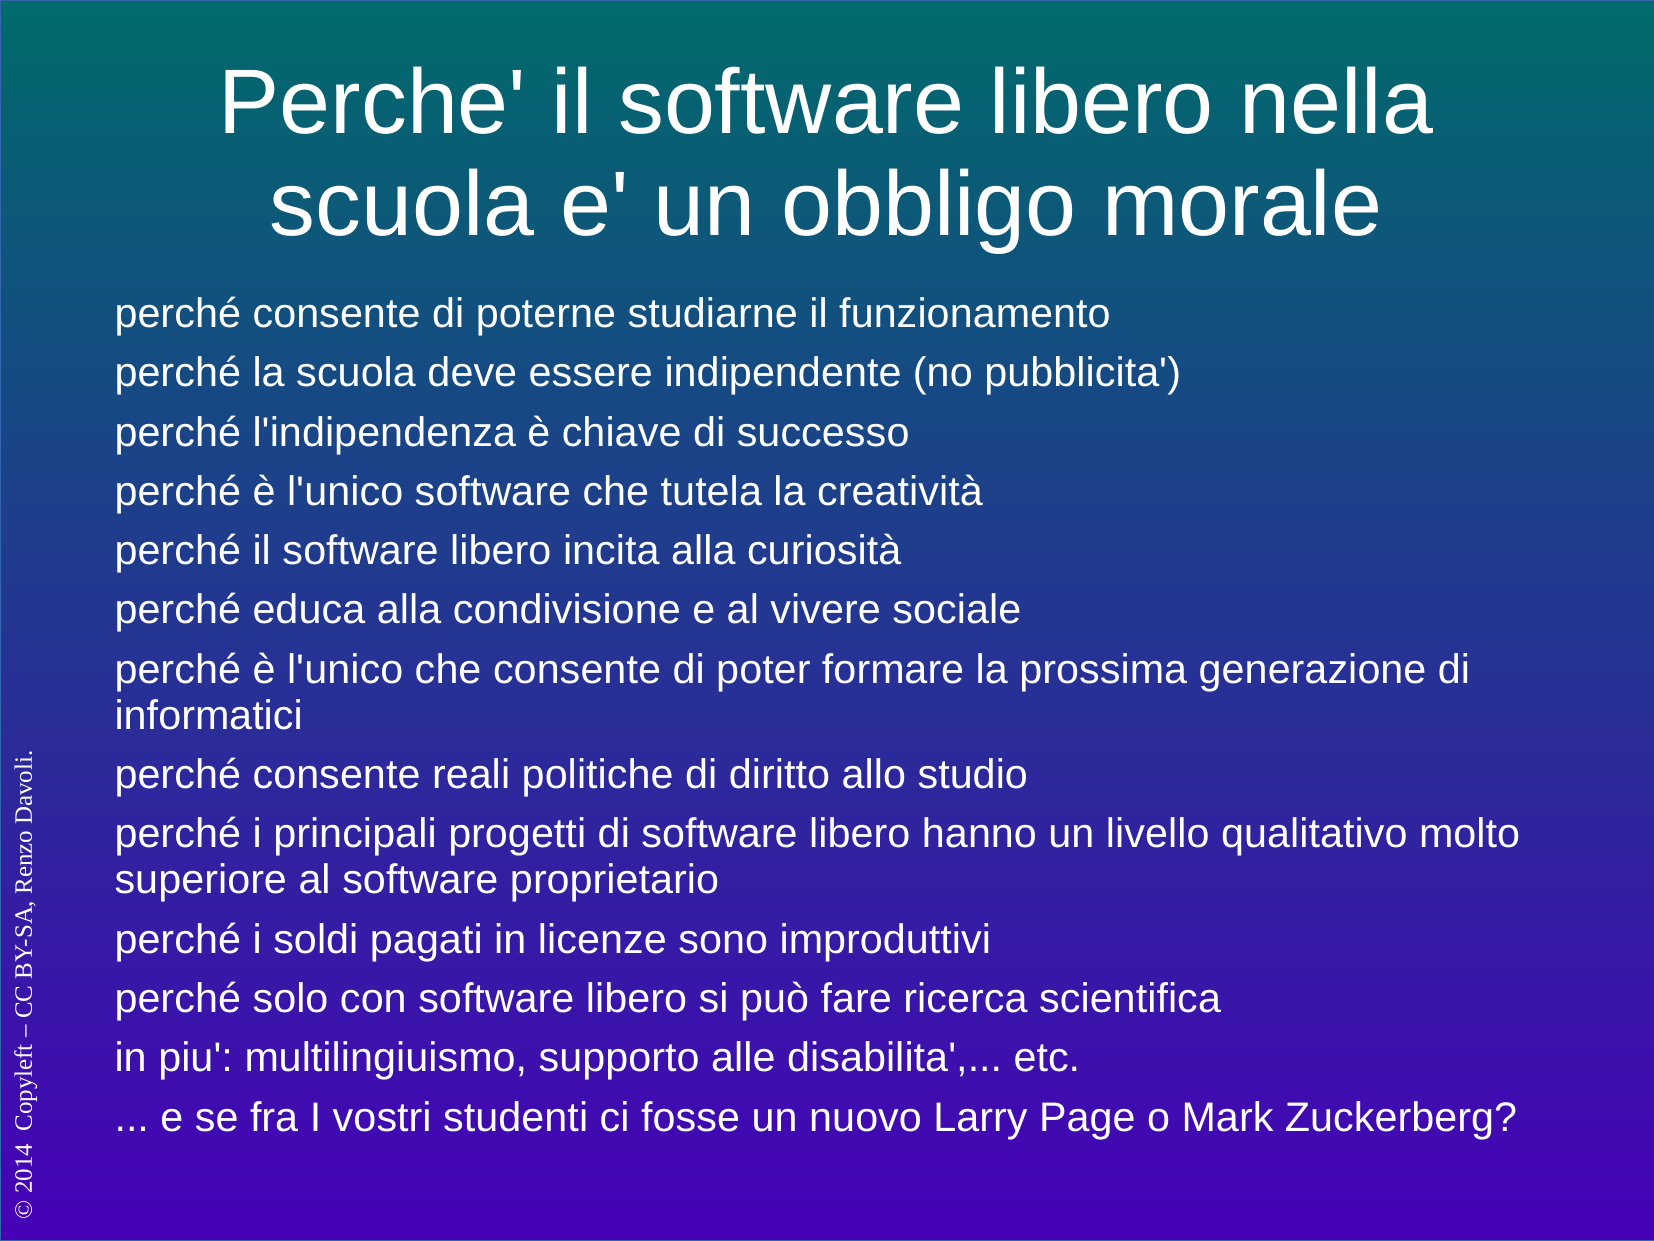

# Perche' il software libero nella scuola e' un obbligo morale
perché consente di poterne studiarne il funzionamento
perché la scuola deve essere indipendente (no pubblicita')
perché l'indipendenza è chiave di successo
perché è l'unico software che tutela la creatività
perché il software libero incita alla curiosità
perché educa alla condivisione e al vivere sociale
perché è l'unico che consente di poter formare la prossima generazione di informatici
perché consente reali politiche di diritto allo studio
perché i principali progetti di software libero hanno un livello qualitativo molto superiore al software proprietario
perché i soldi pagati in licenze sono improduttivi
perché solo con software libero si può fare ricerca scientifica
in piu': multilingiuismo, supporto alle disabilita',... etc.
... e se fra I vostri studenti ci fosse un nuovo Larry Page o Mark Zuckerberg?